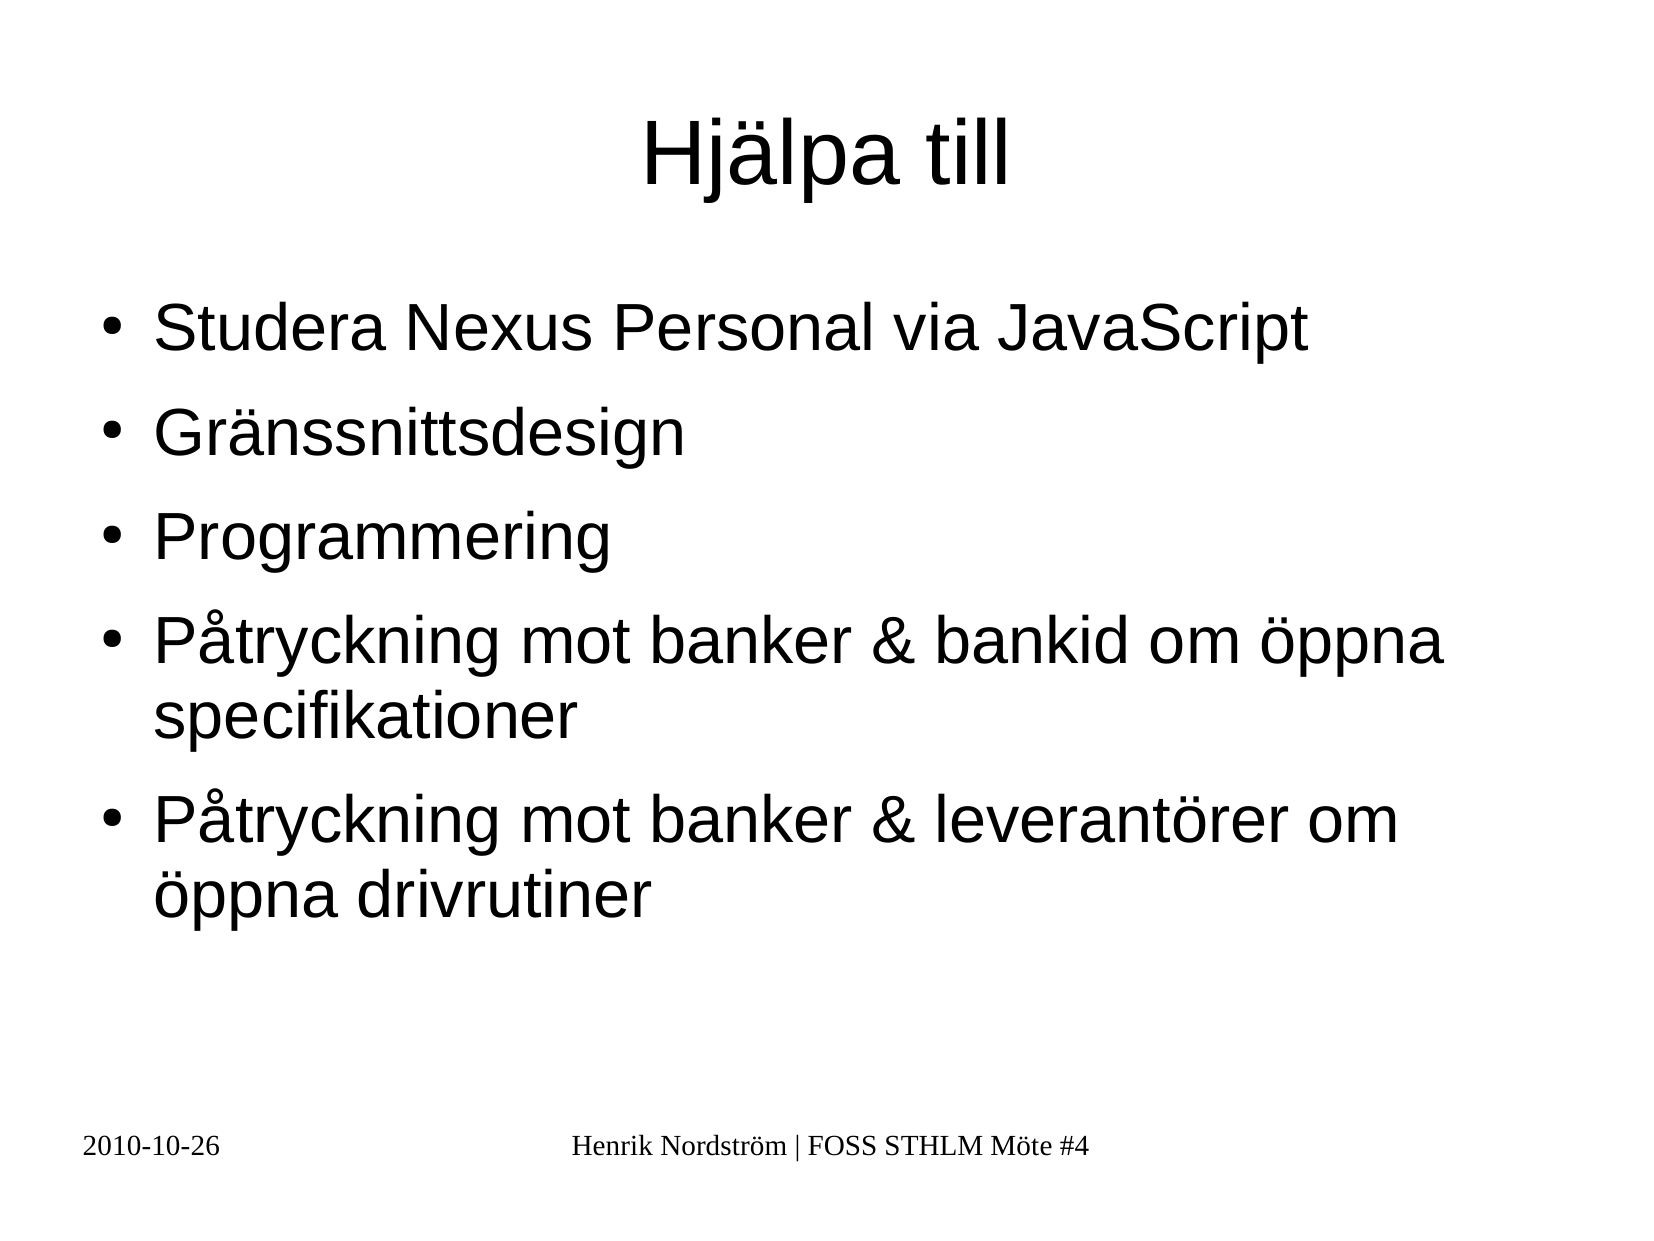

# Hjälpa till
Studera Nexus Personal via JavaScript
Gränssnittsdesign
Programmering
Påtryckning mot banker & bankid om öppna specifikationer
Påtryckning mot banker & leverantörer om öppna drivrutiner
2010-10-26
Henrik Nordström | FOSS STHLM Möte #4